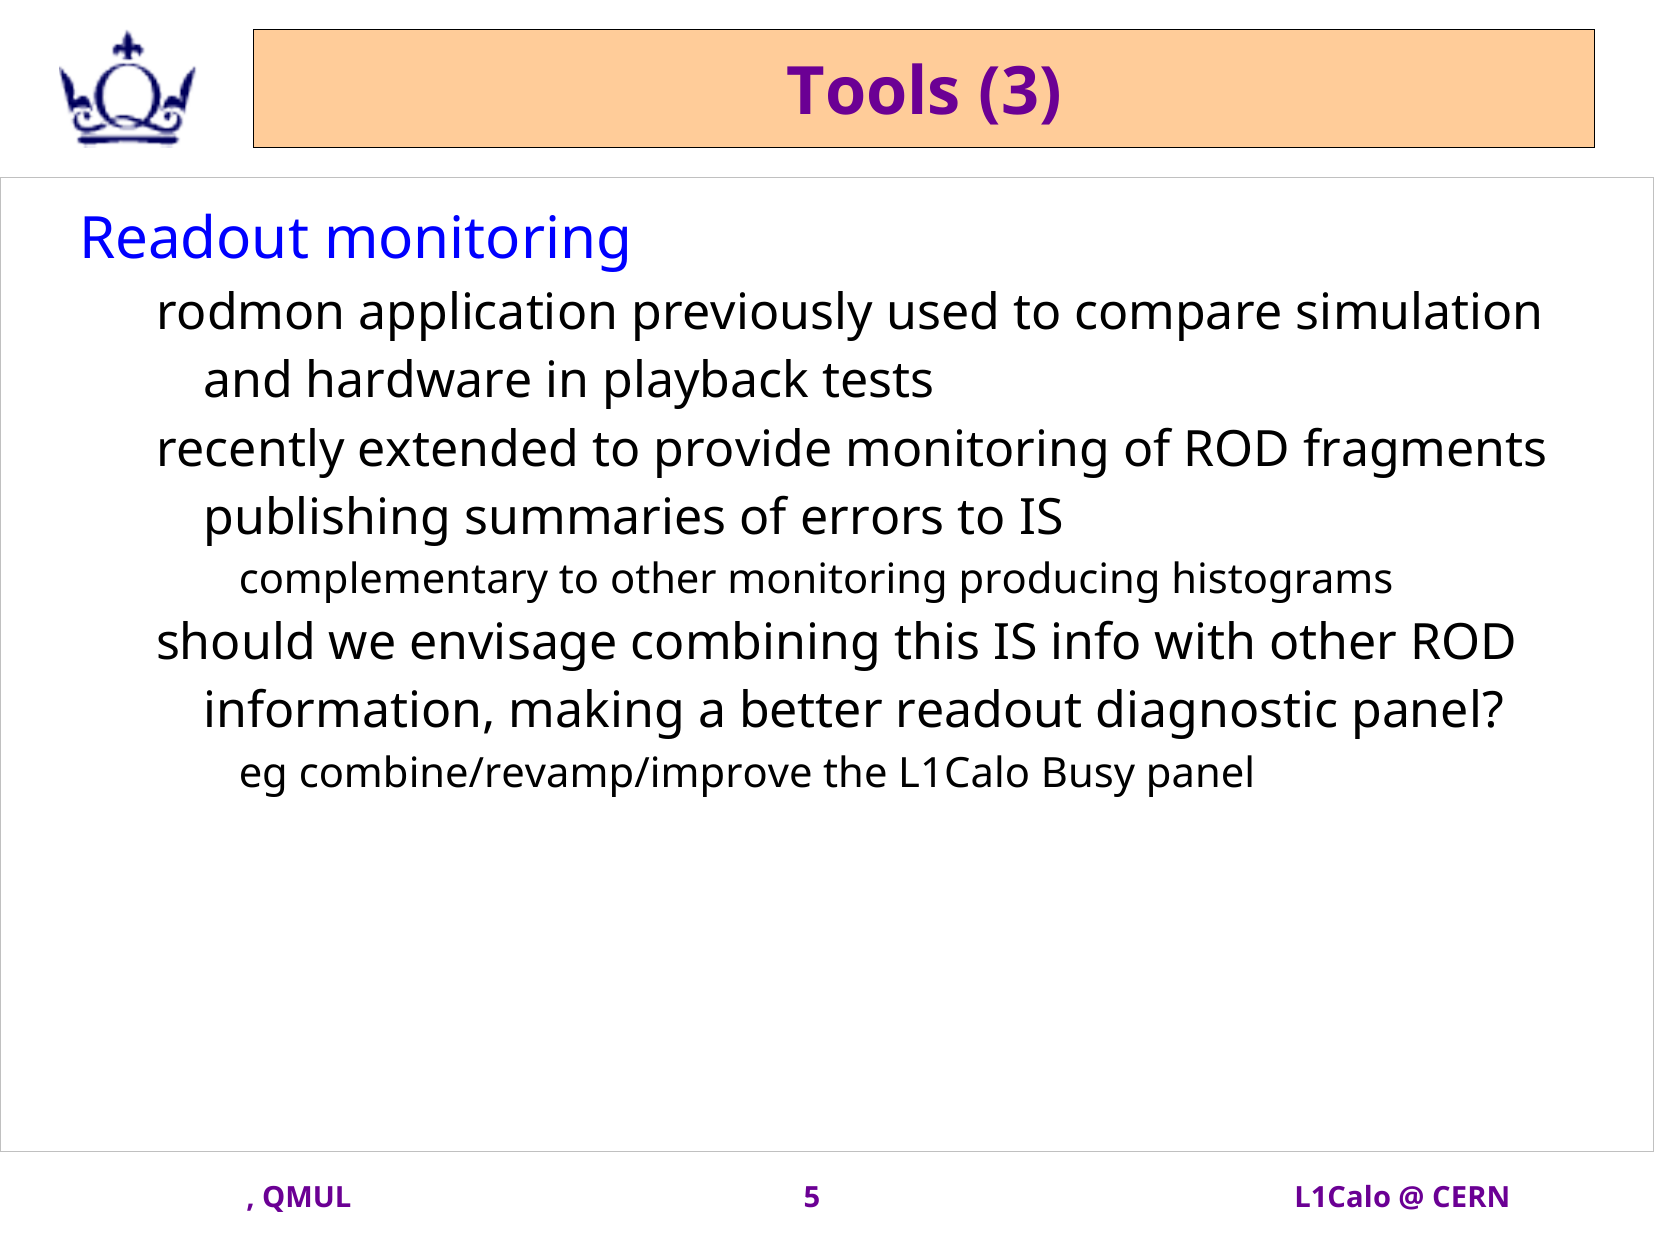

# Tools (3)
Readout monitoring
rodmon application previously used to compare simulation and hardware in playback tests
recently extended to provide monitoring of ROD fragments publishing summaries of errors to IS
complementary to other monitoring producing histograms
should we envisage combining this IS info with other ROD information, making a better readout diagnostic panel?
eg combine/revamp/improve the L1Calo Busy panel